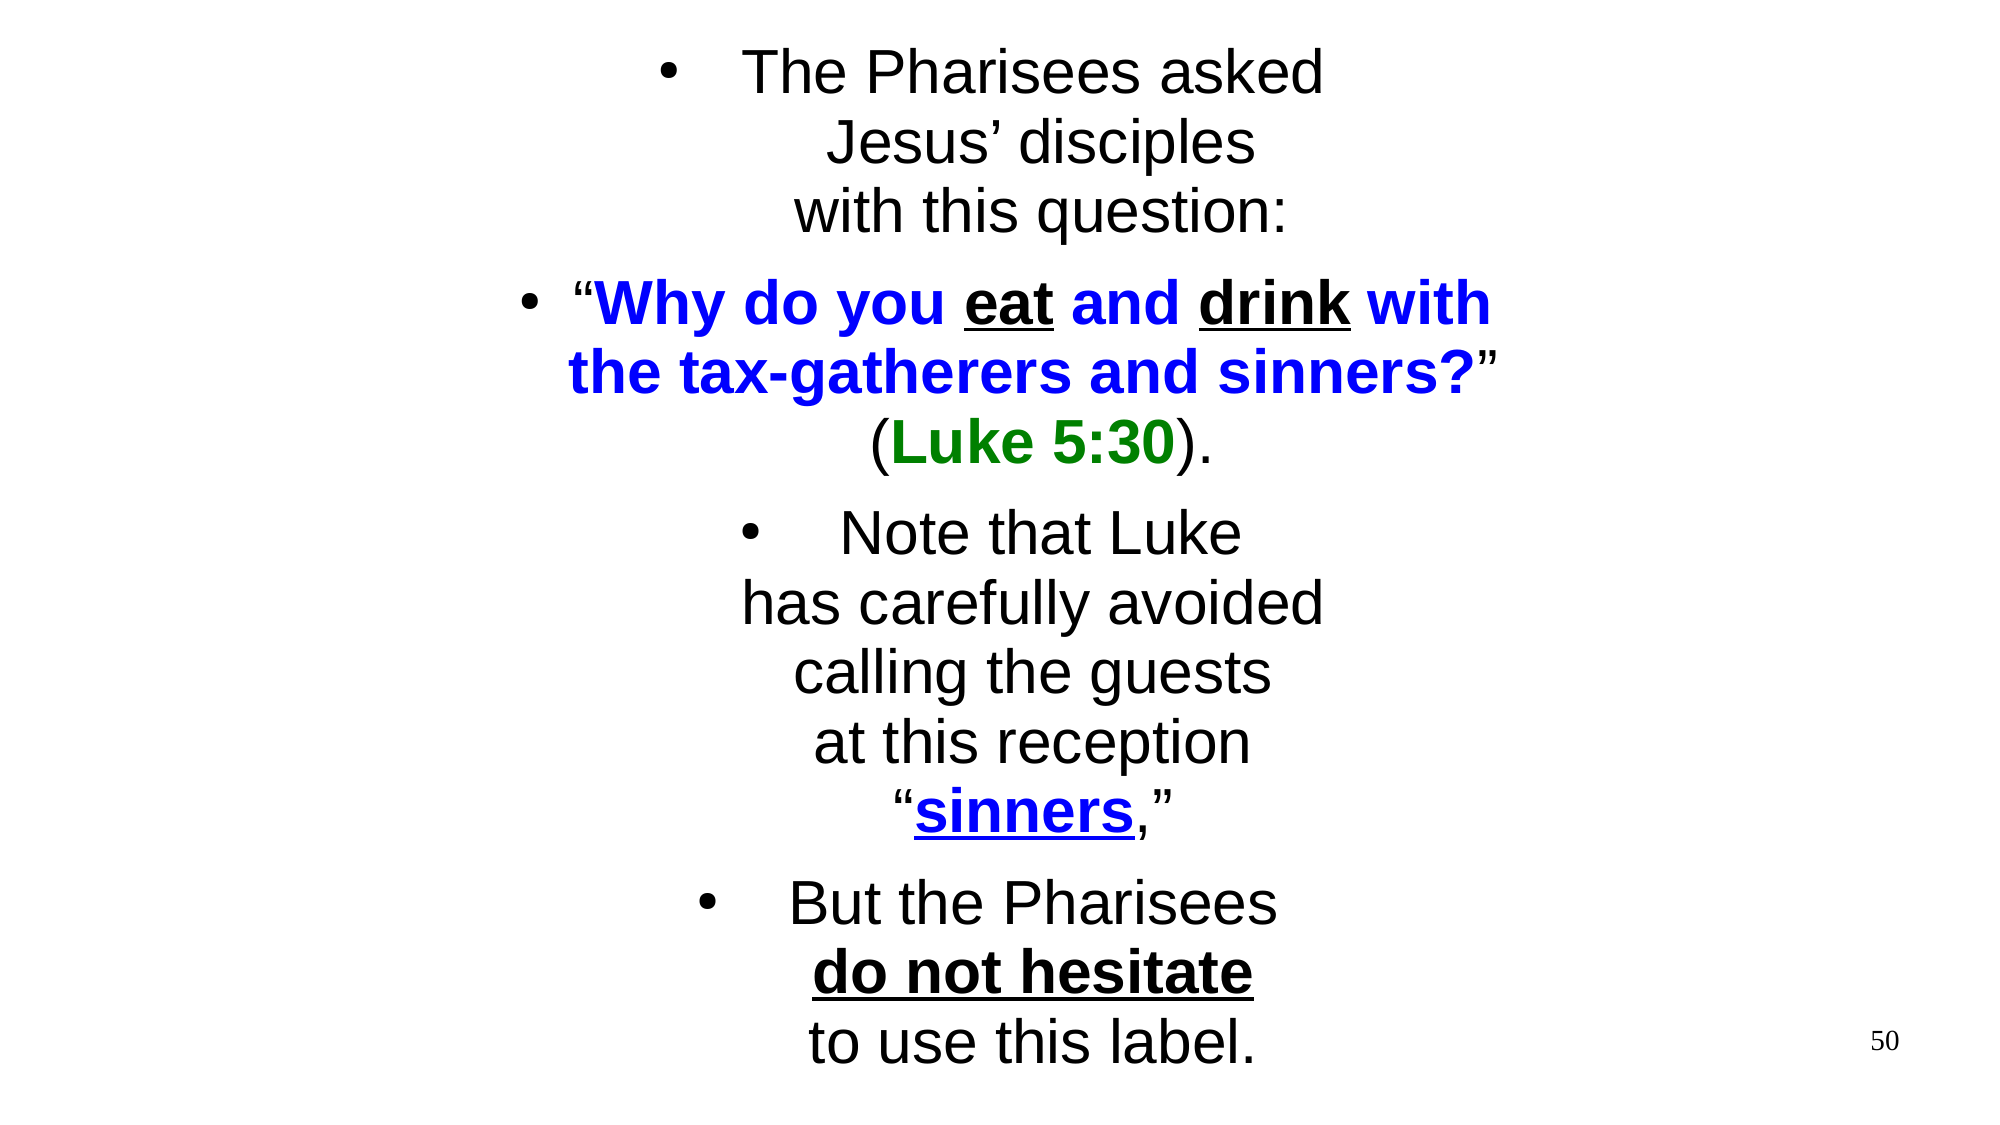

# The Pharisees asked Jesus’ disciples  with this question:
“Why do you eat and drink with
the tax-gatherers and sinners?” 
(Luke 5:30).
Note that Luke
has carefully avoided
calling the guests
at this reception
“sinners,”
But the Pharisees
do not hesitate
to use this label.
50